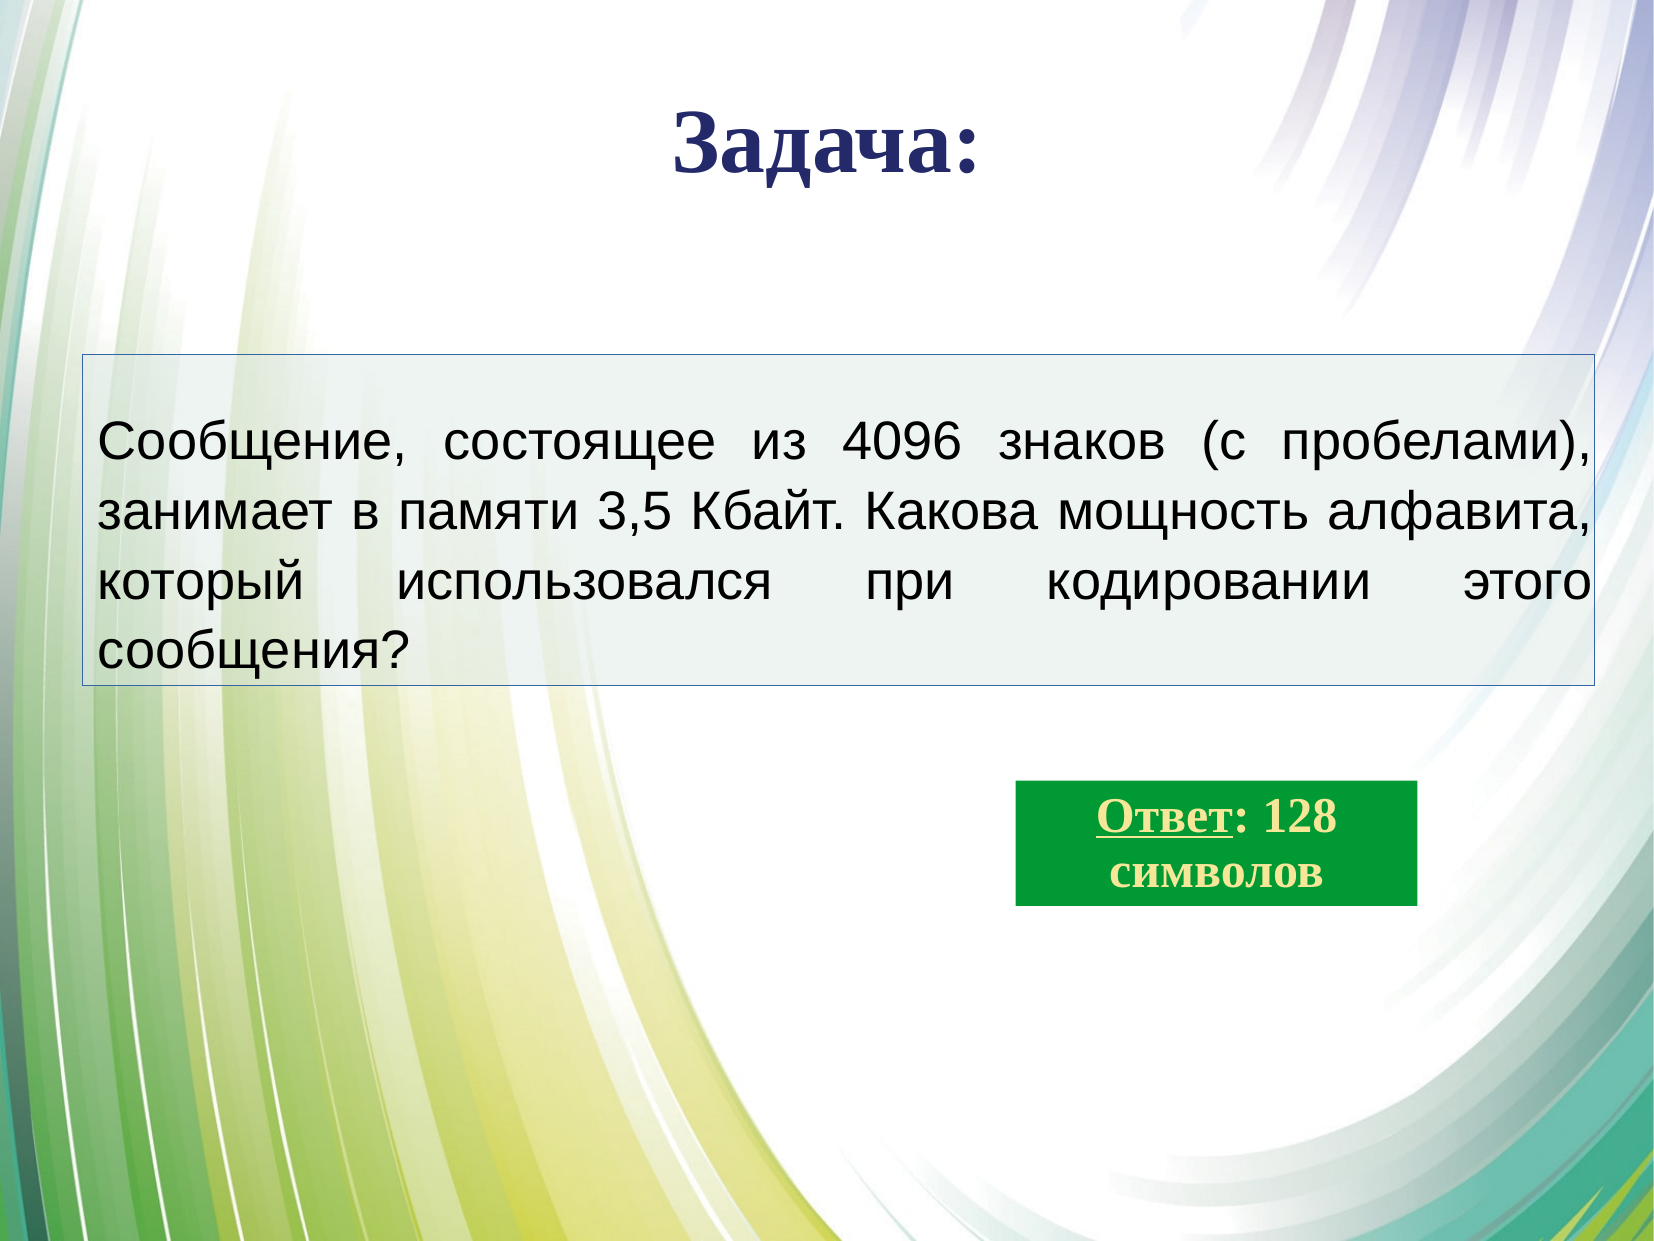

# Задача:
Сообщение, состоящее из 4096 знаков (с пробелами), занимает в памяти 3,5 Кбайт. Какова мощность алфавита, который использовался при кодировании этого сообщения?
Ответ: 128 символов